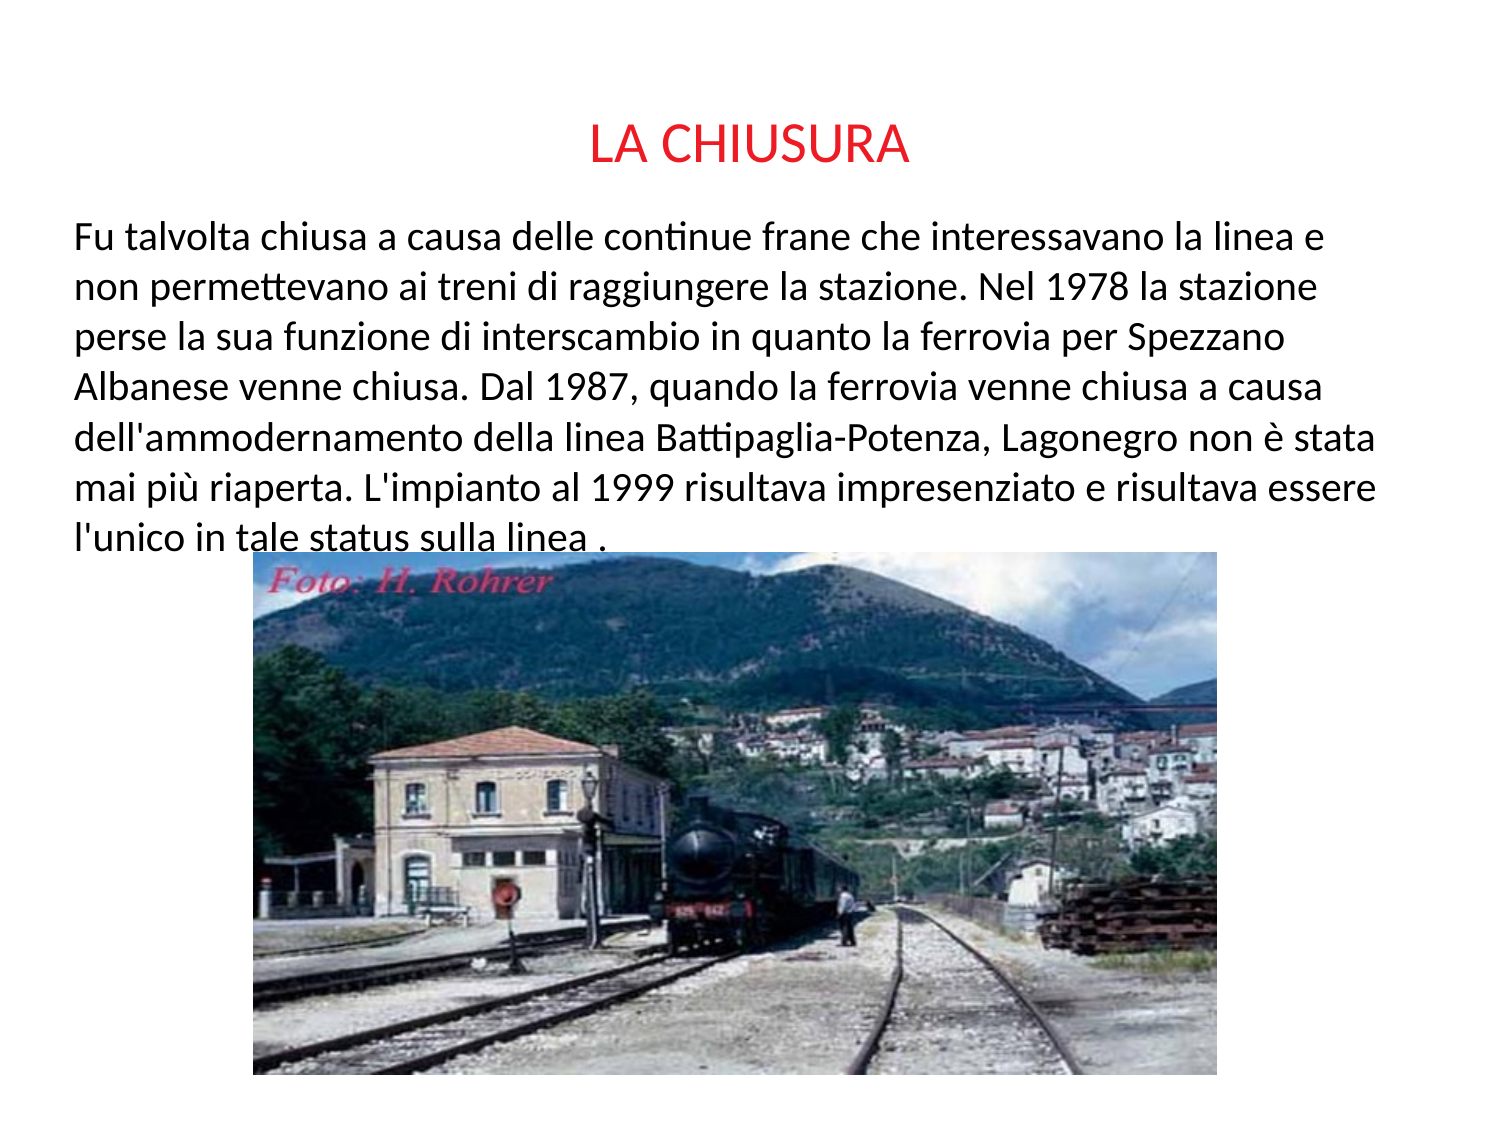

# LA CHIUSURA
Fu talvolta chiusa a causa delle continue frane che interessavano la linea e non permettevano ai treni di raggiungere la stazione. Nel 1978 la stazione perse la sua funzione di interscambio in quanto la ferrovia per Spezzano Albanese venne chiusa. Dal 1987, quando la ferrovia venne chiusa a causa dell'ammodernamento della linea Battipaglia-Potenza, Lagonegro non è stata mai più riaperta. L'impianto al 1999 risultava impresenziato e risultava essere l'unico in tale status sulla linea .